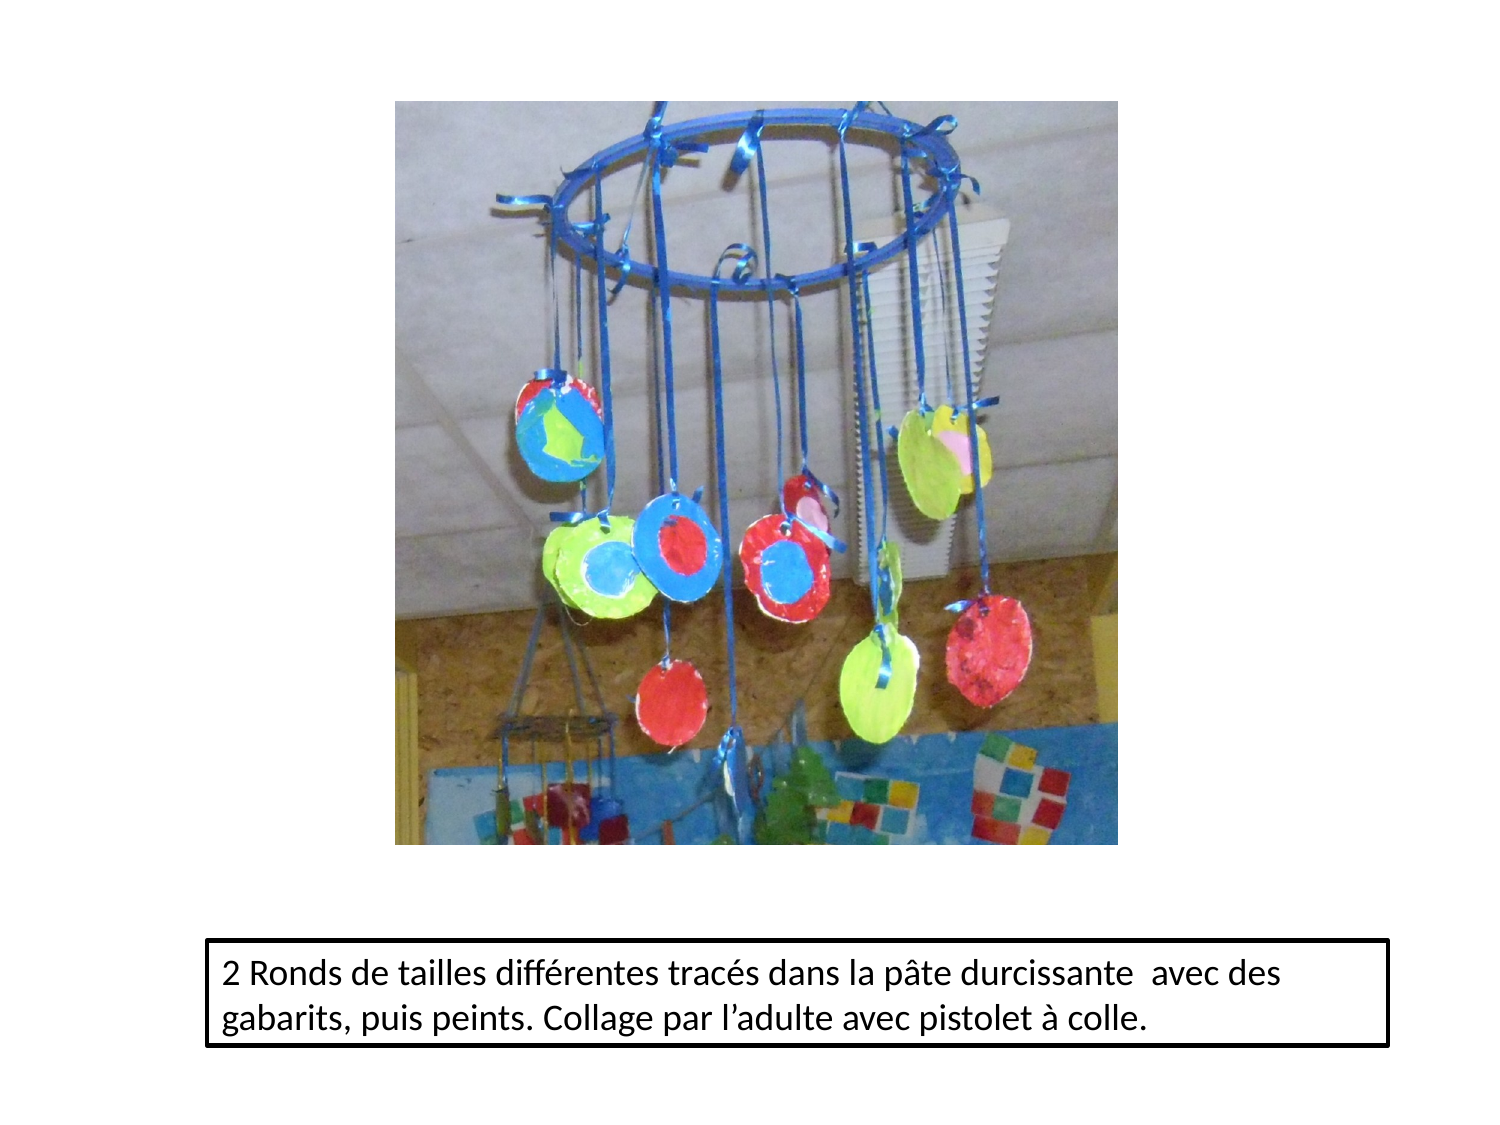

2 Ronds de tailles différentes tracés dans la pâte durcissante avec des gabarits, puis peints. Collage par l’adulte avec pistolet à colle.